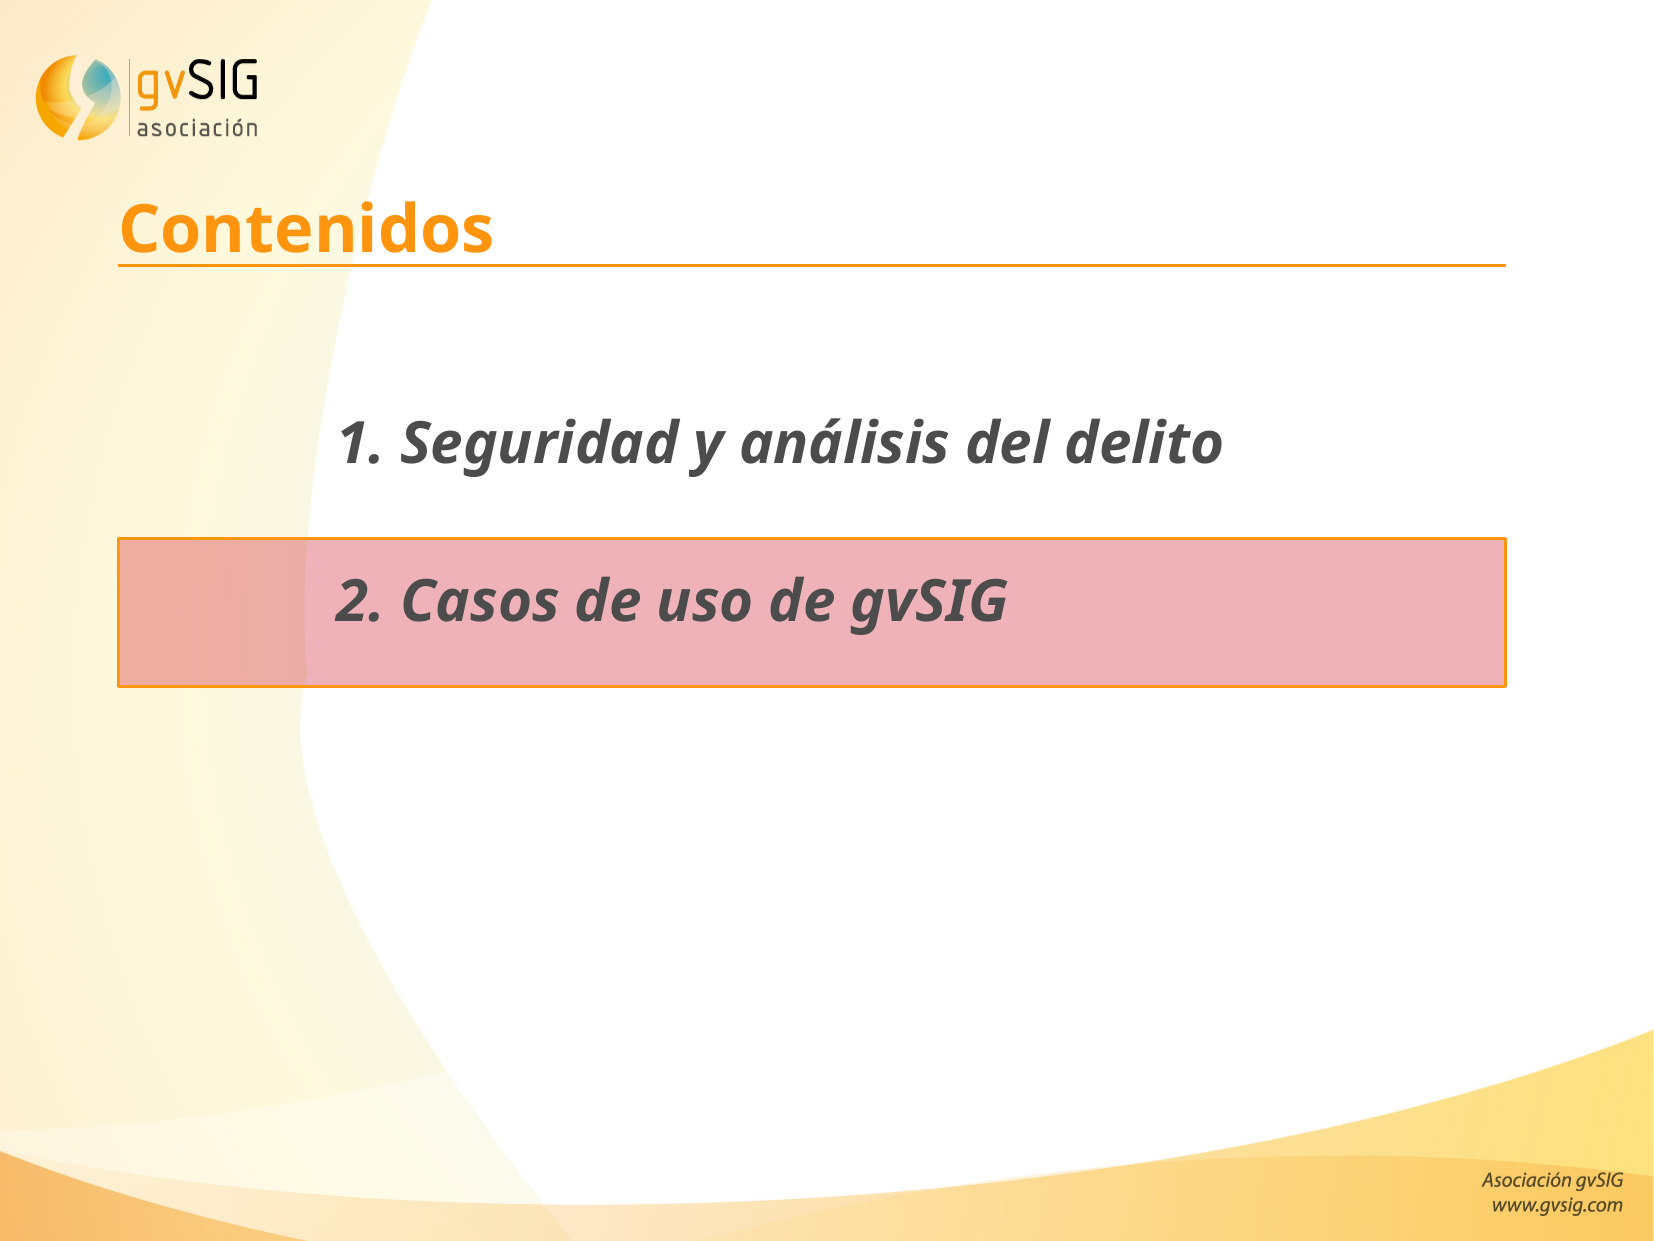

# Contenidos
1. Seguridad y análisis del delito
2. Casos de uso de gvSIG